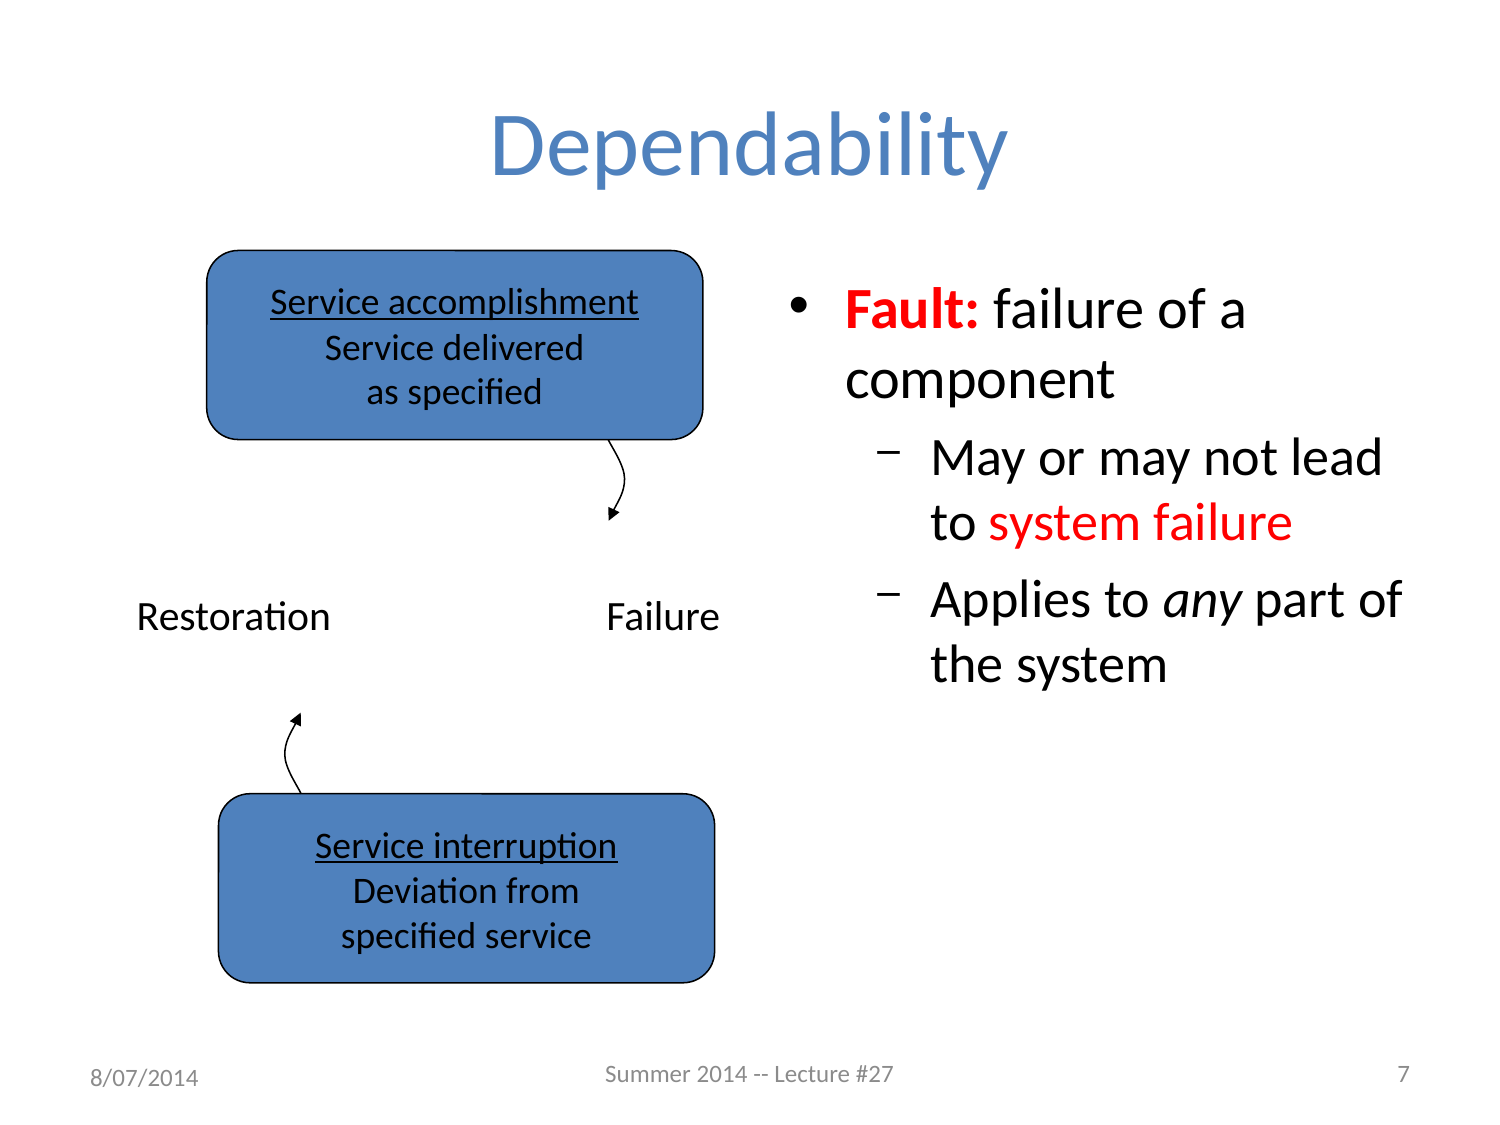

# Dependability
Service accomplishment
Service delivered
as specified
Restoration
Failure
Service interruption
Deviation from
specified service
Fault: failure of a component
May or may not lead to system failure
Applies to any part of the system
Summer 2014 -- Lecture #27
8/07/2014